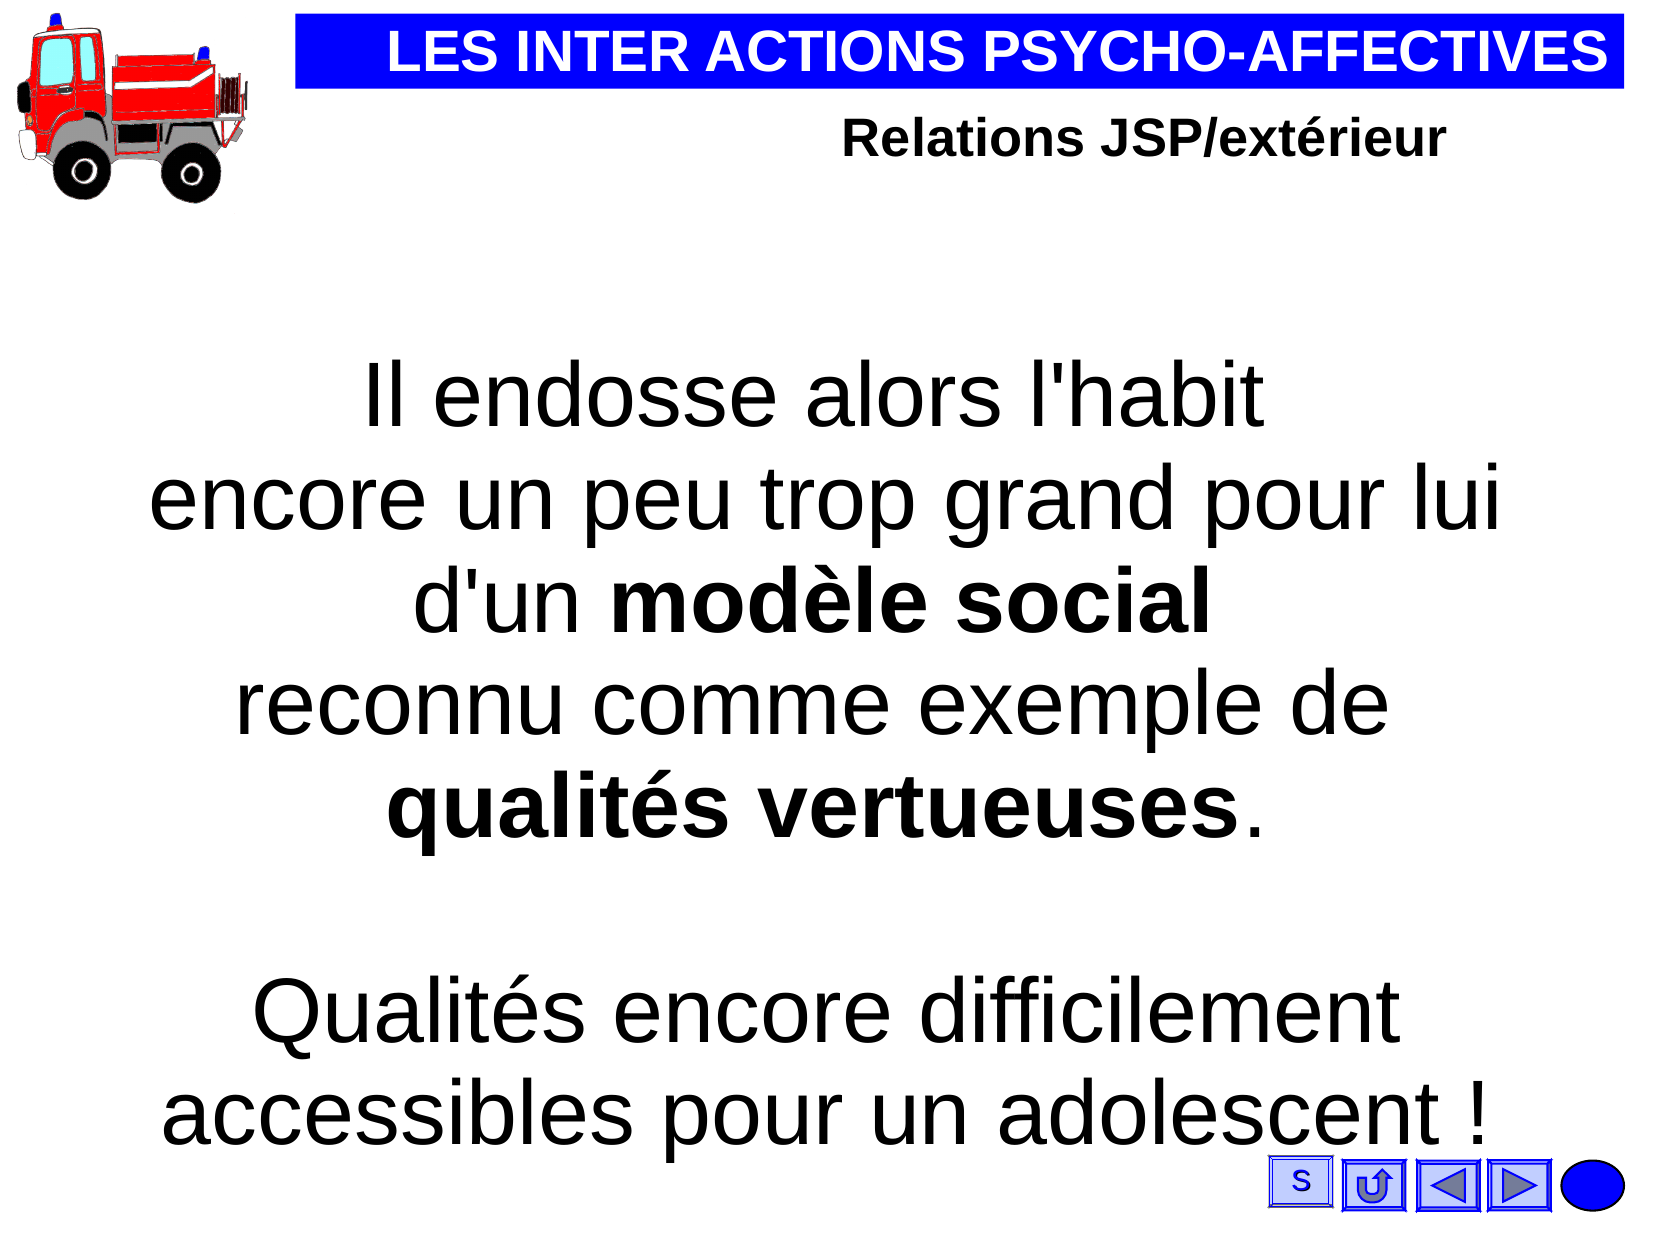

LES INTER ACTIONS PSYCHO-AFFECTIVES
Relations JSP/extérieur
Il endosse alors l'habit
encore un peu trop grand pour lui d'un modèle social
reconnu comme exemple de
qualités vertueuses.
Qualités encore difficilement accessibles pour un adolescent !